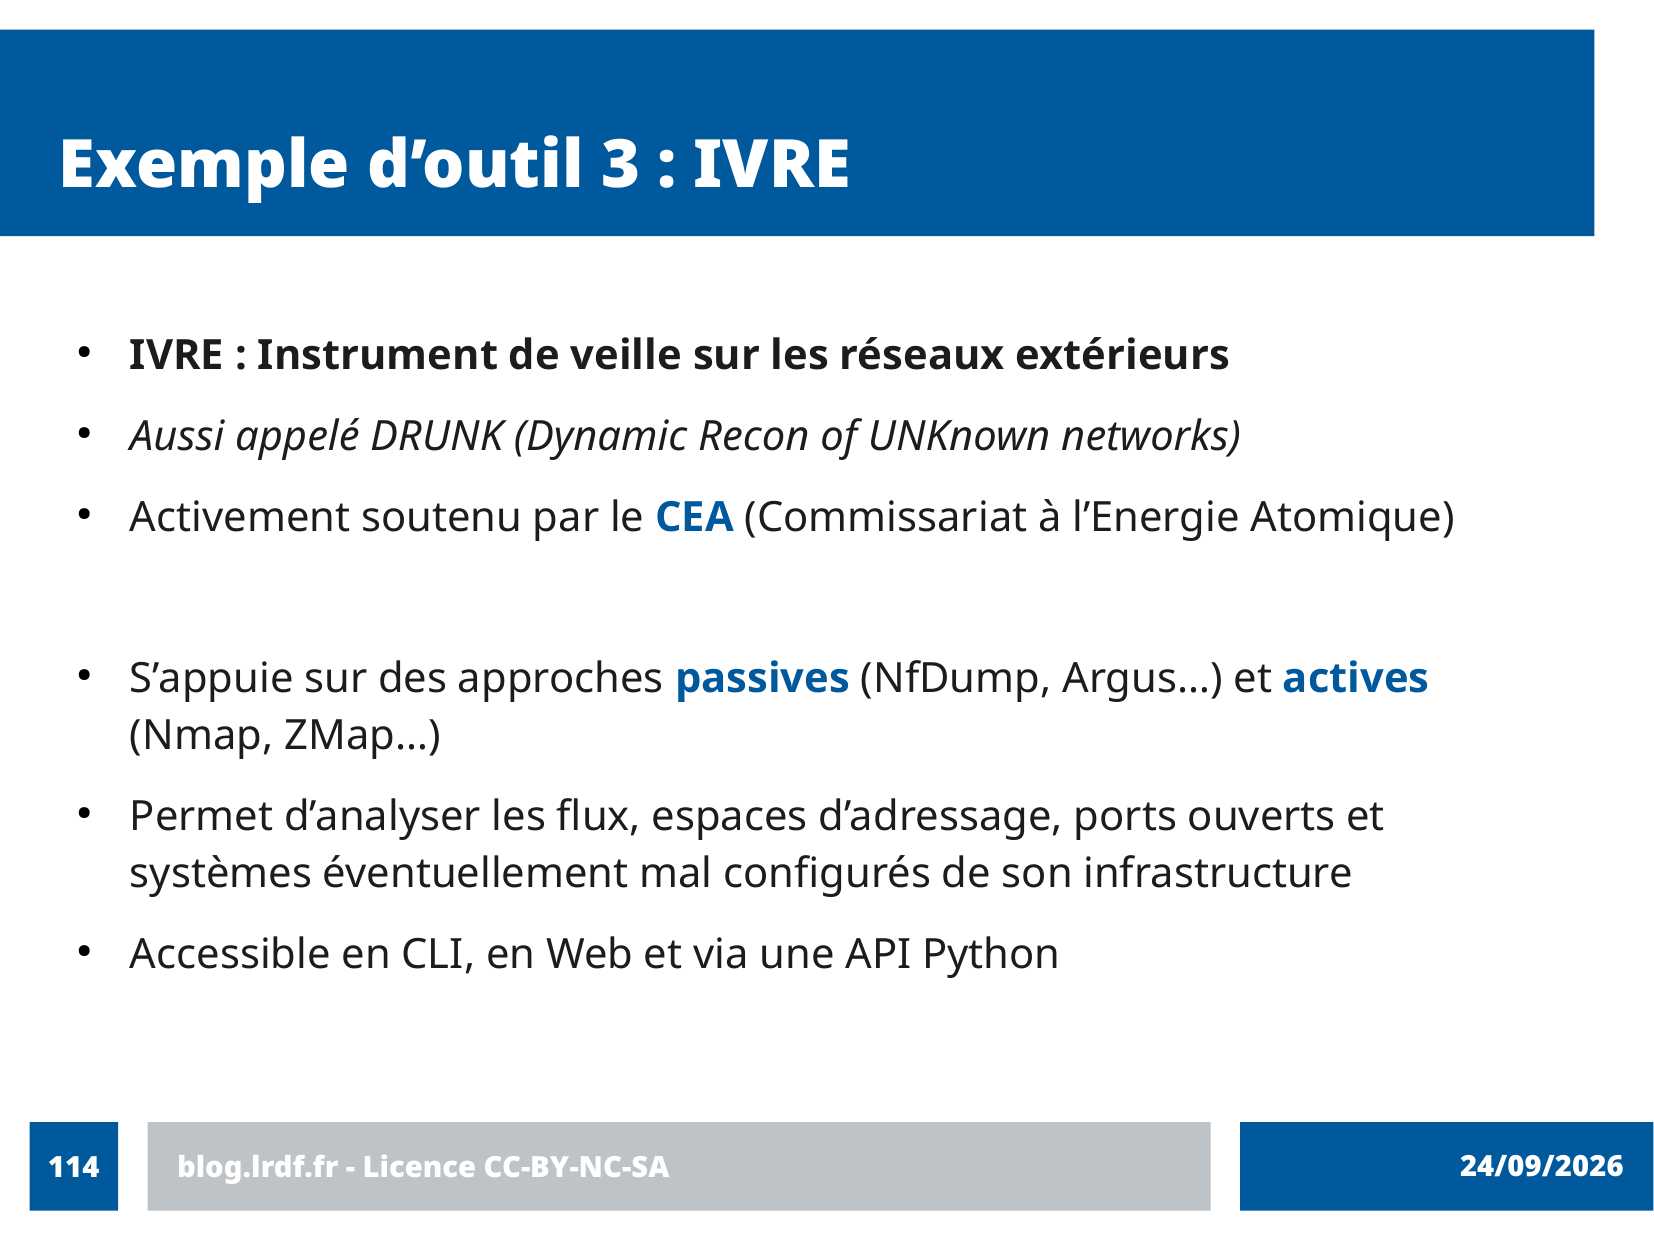

# Exemple d’outil 3 : IVRE
IVRE : Instrument de veille sur les réseaux extérieurs
Aussi appelé DRUNK (Dynamic Recon of UNKnown networks)
Activement soutenu par le CEA (Commissariat à l’Energie Atomique)
S’appuie sur des approches passives (NfDump, Argus…) et actives (Nmap, ZMap…)
Permet d’analyser les flux, espaces d’adressage, ports ouverts et systèmes éventuellement mal configurés de son infrastructure
Accessible en CLI, en Web et via une API Python
114
blog.lrdf.fr - Licence CC-BY-NC-SA